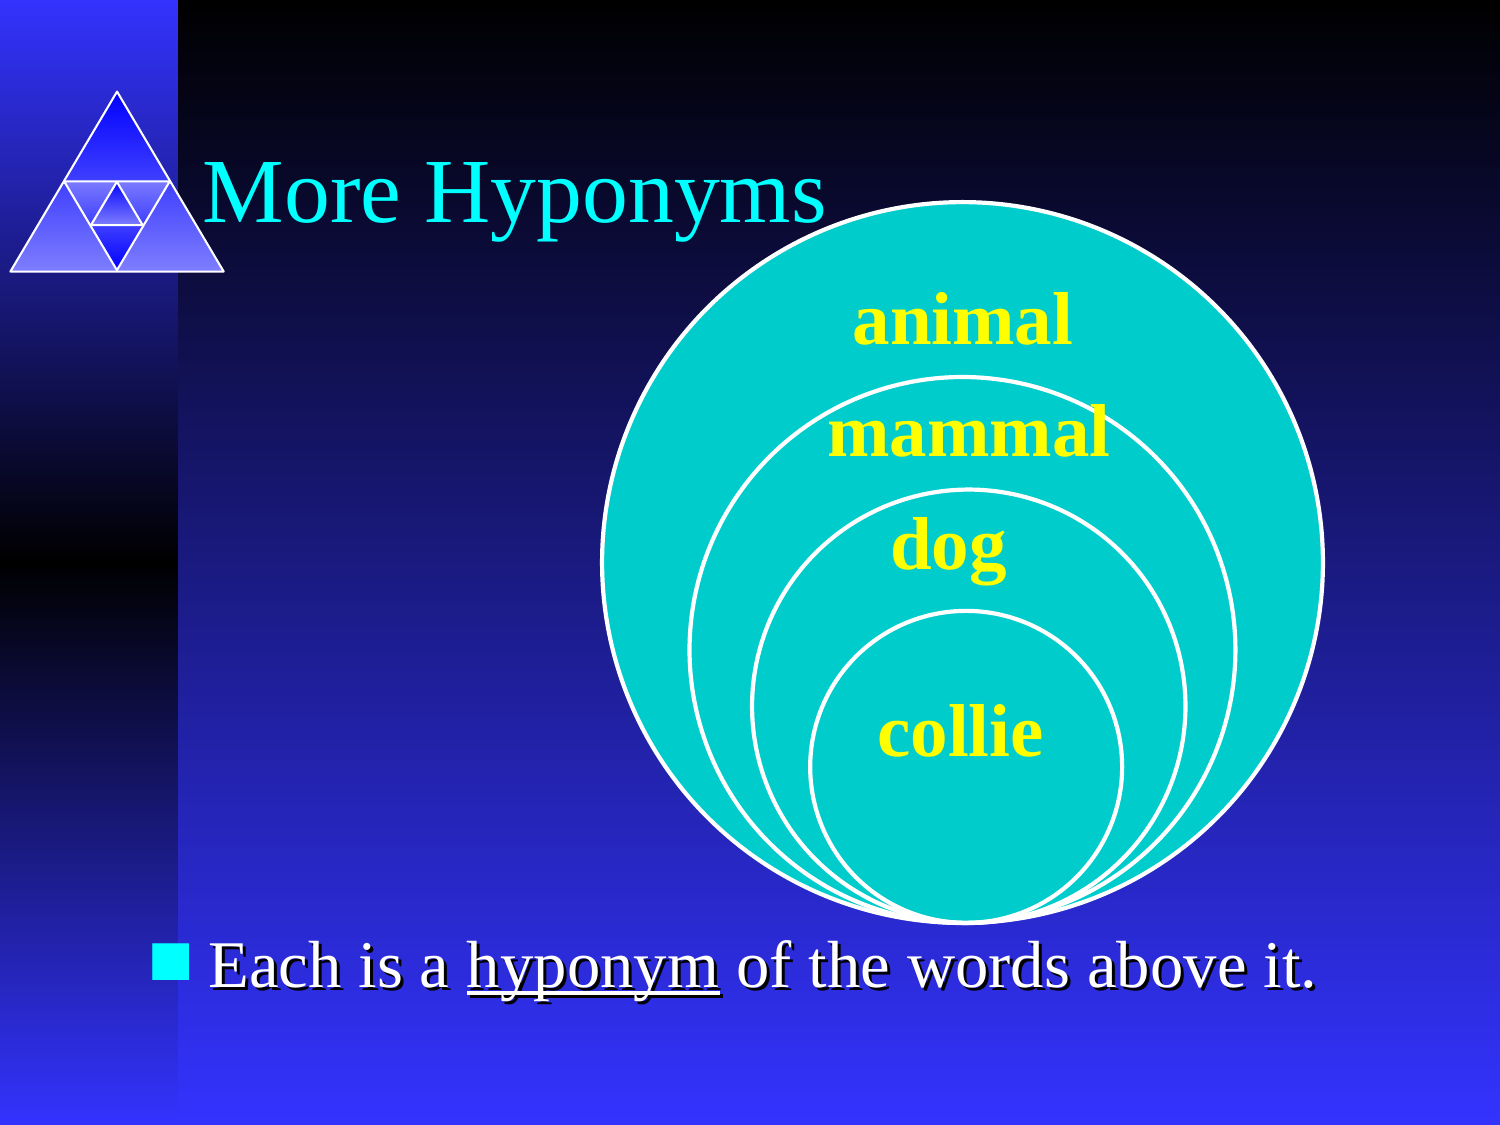

# More Hyponyms
animal
mammal
dog
collie
Each is a hyponym of the words above it.